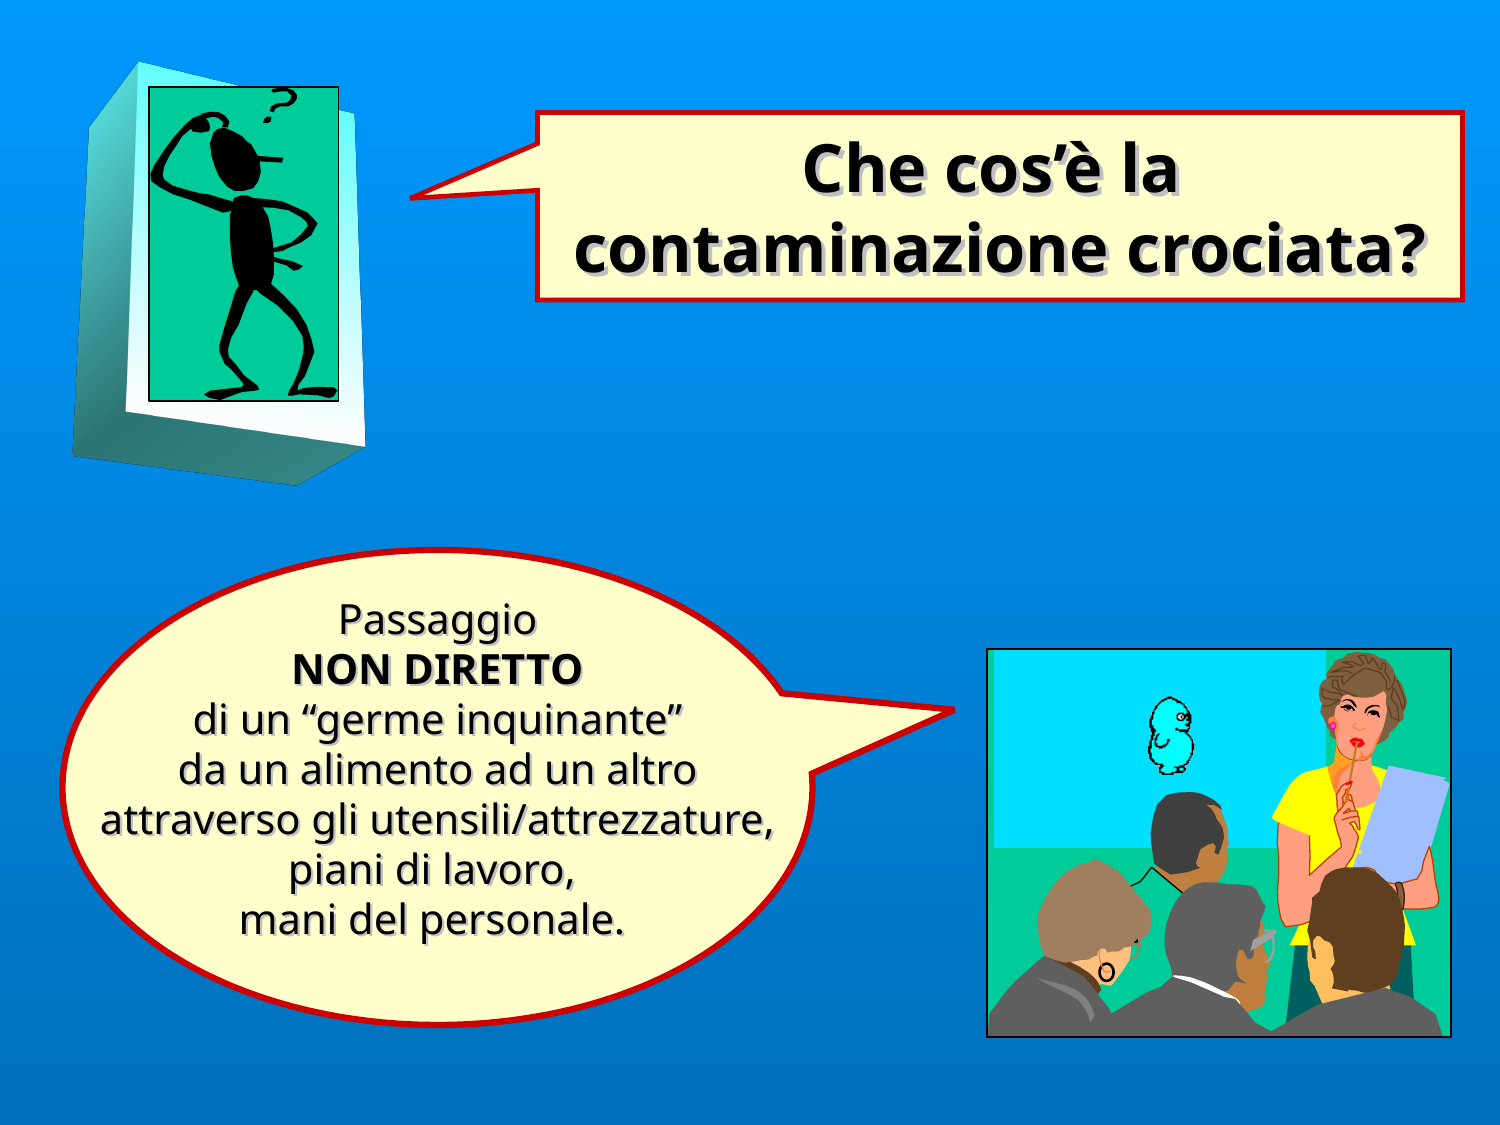

Che cos’è la
contaminazione crociata?
Passaggio
 NON DIRETTO
di un “germe inquinante”
da un alimento ad un altro
attraverso gli utensili/attrezzature,
piani di lavoro,
mani del personale.